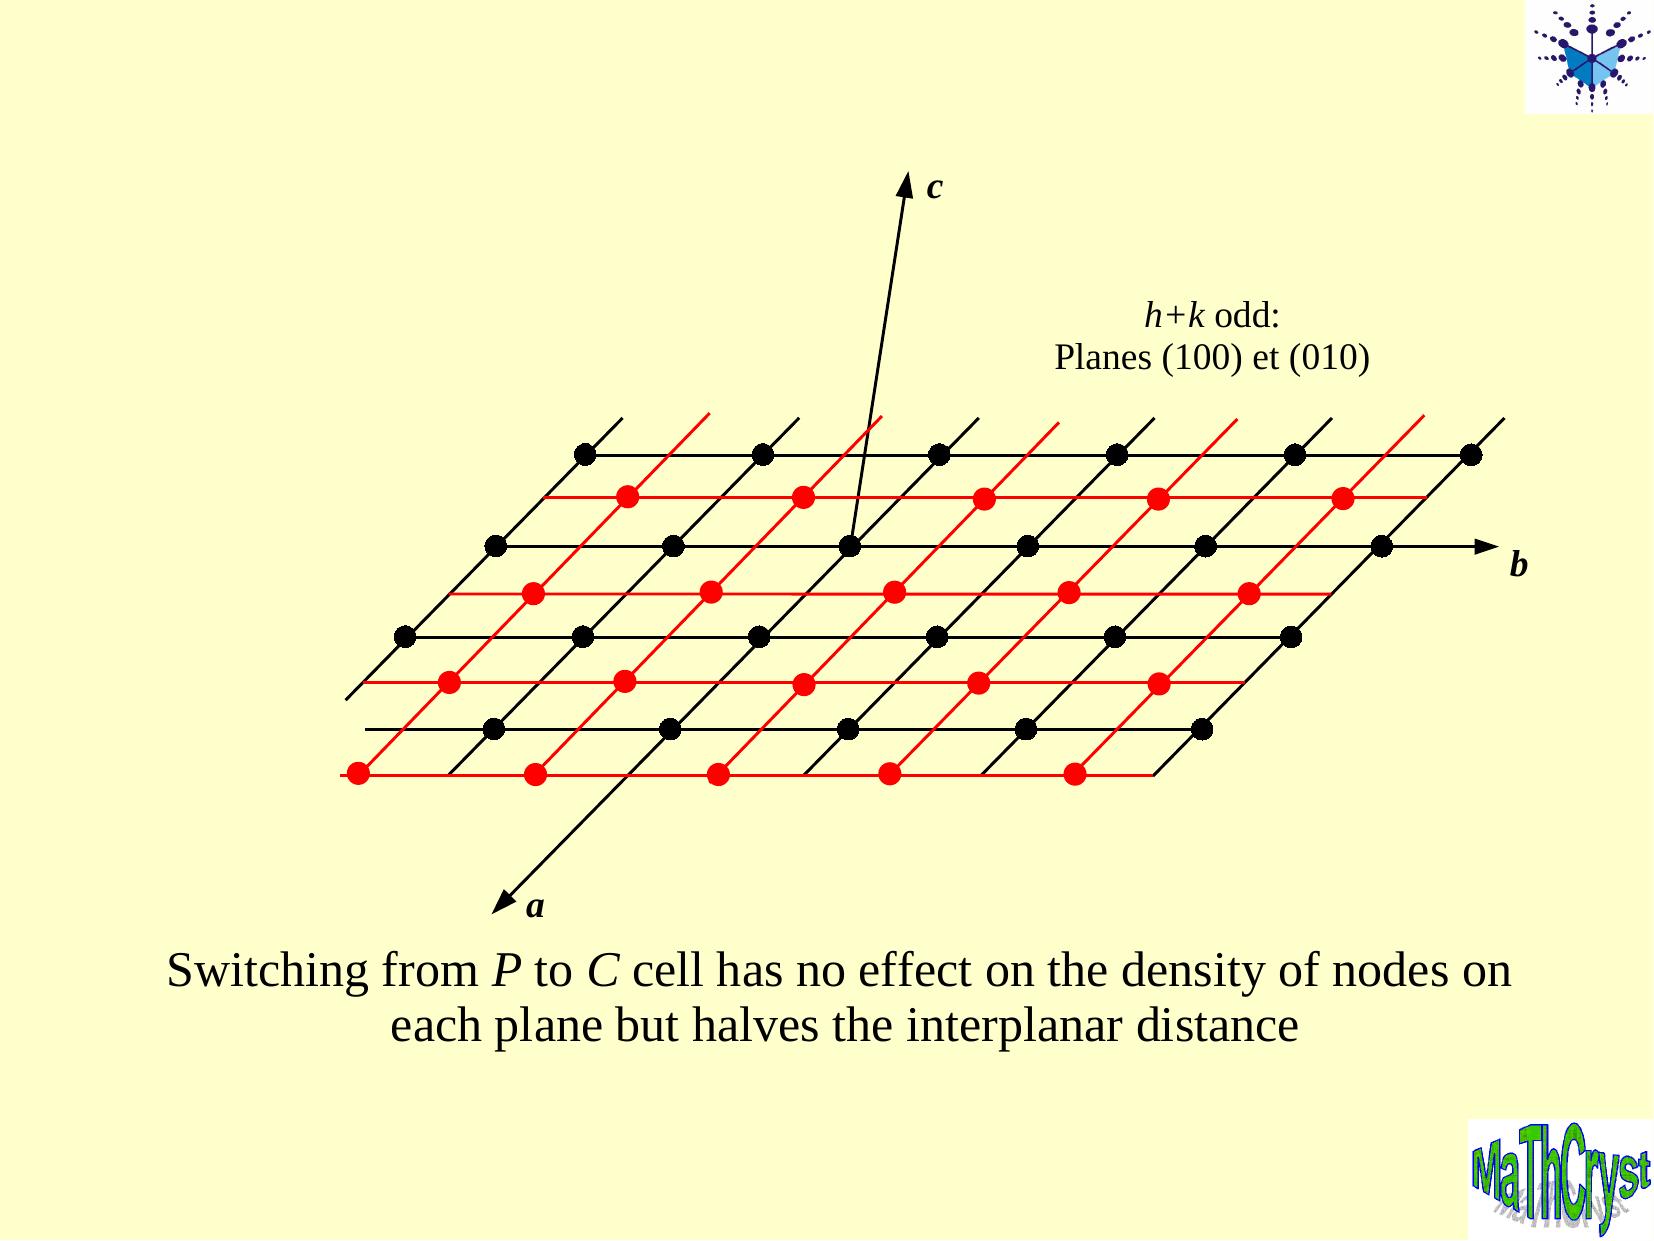

c
h+k odd:
Planes (100) et (010)
b
a
Switching from P to C cell has no effect on the density of nodes on
each plane but halves the interplanar distance